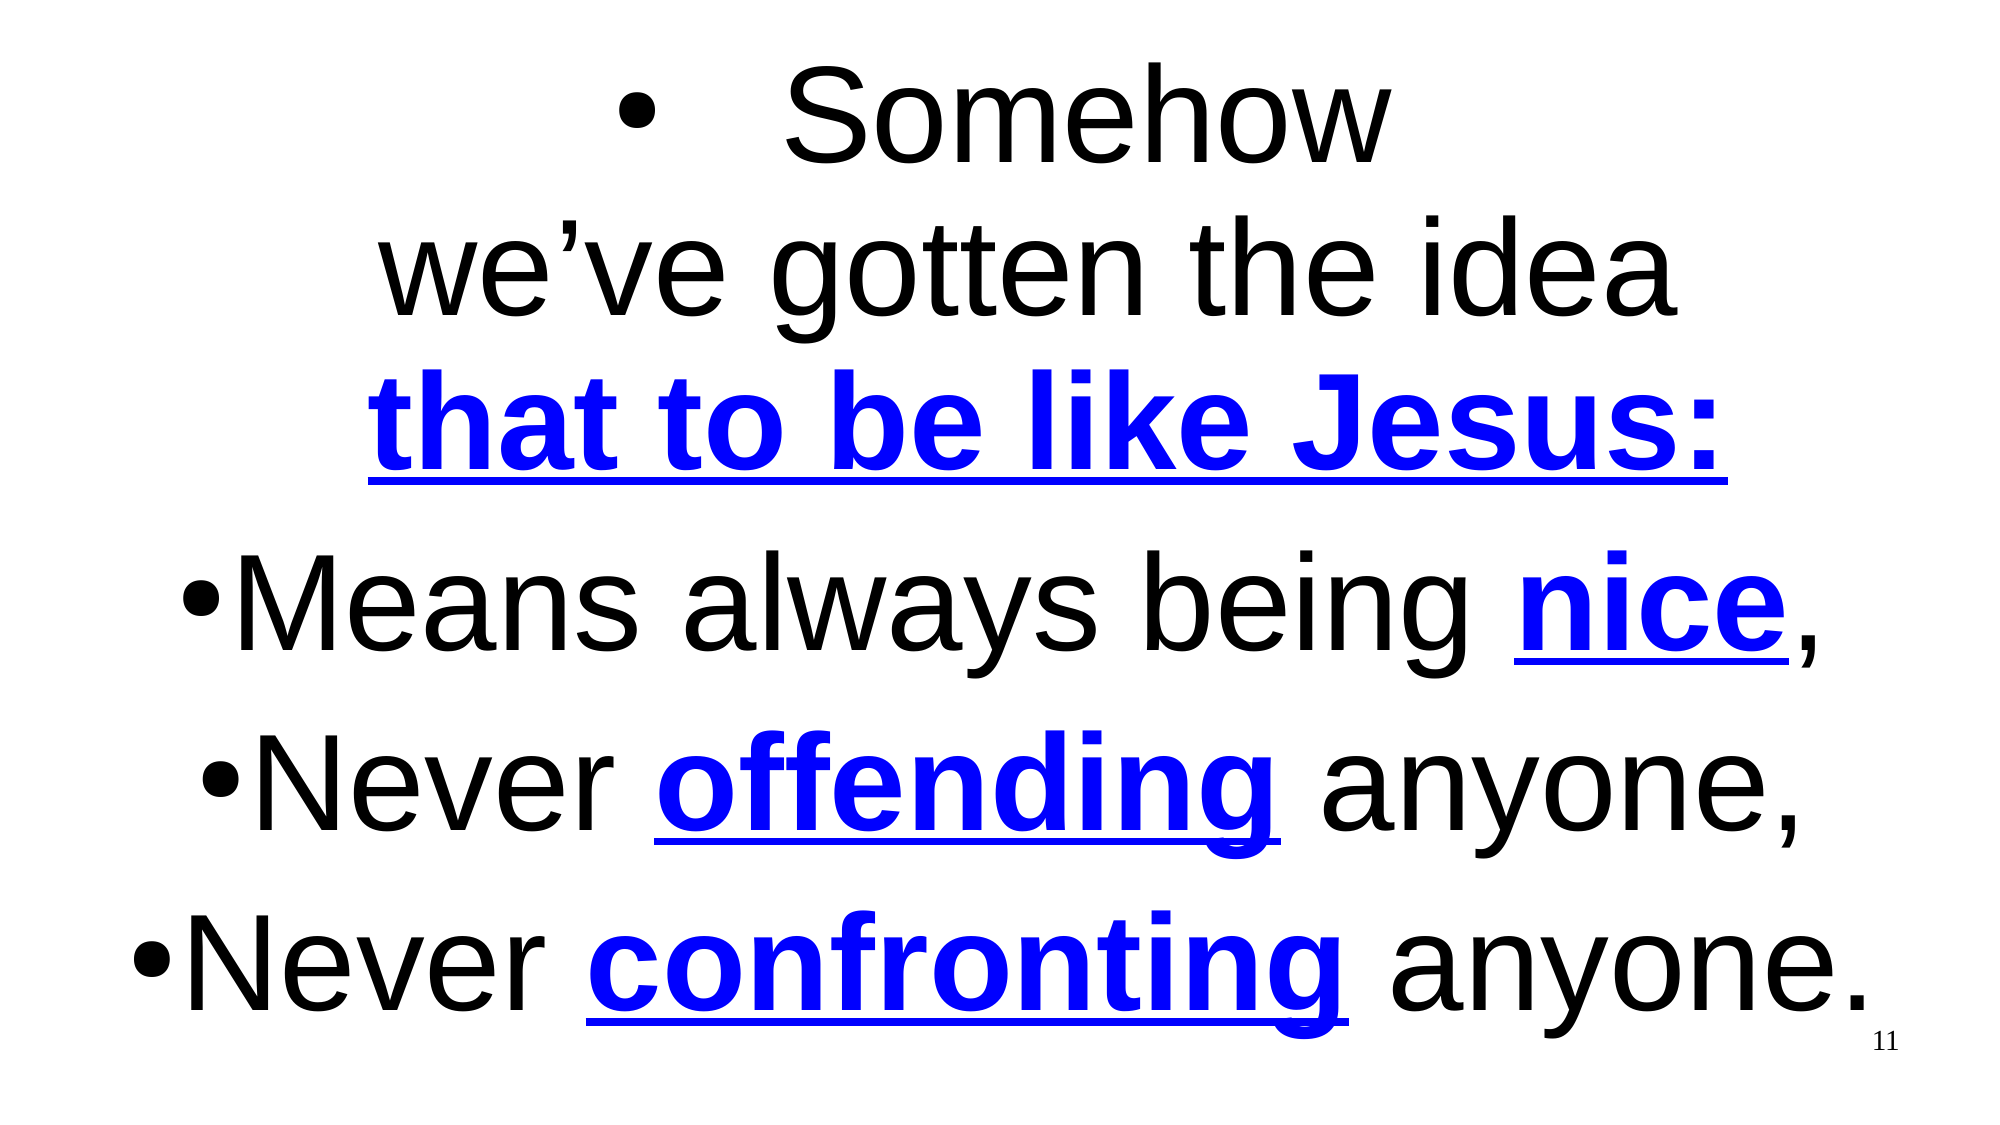

# Somehow we’ve gotten the idea that to be like Jesus:
Means always being nice,
Never offending anyone,
Never confronting anyone.
11